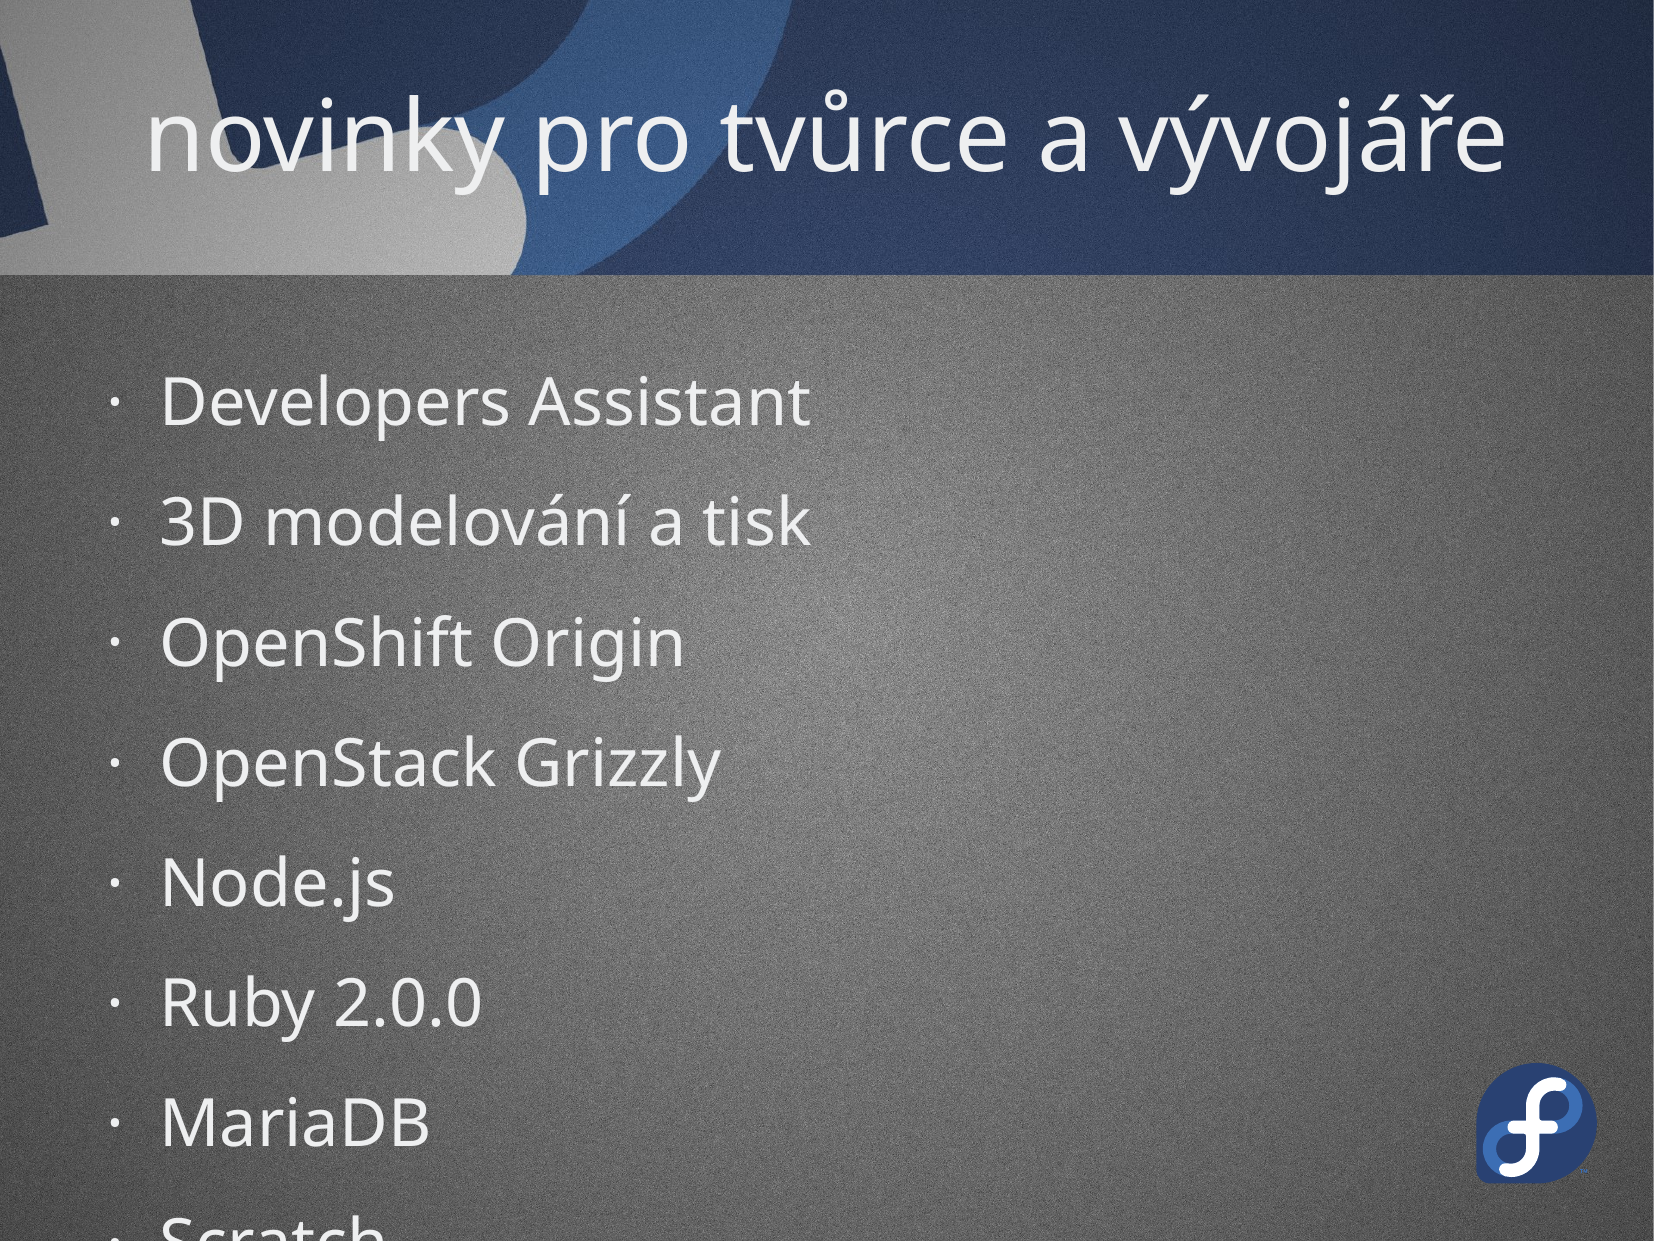

# novinky pro tvůrce a vývojáře
Developers Assistant
3D modelování a tisk
OpenShift Origin
OpenStack Grizzly
Node.js
Ruby 2.0.0
MariaDB
Scratch